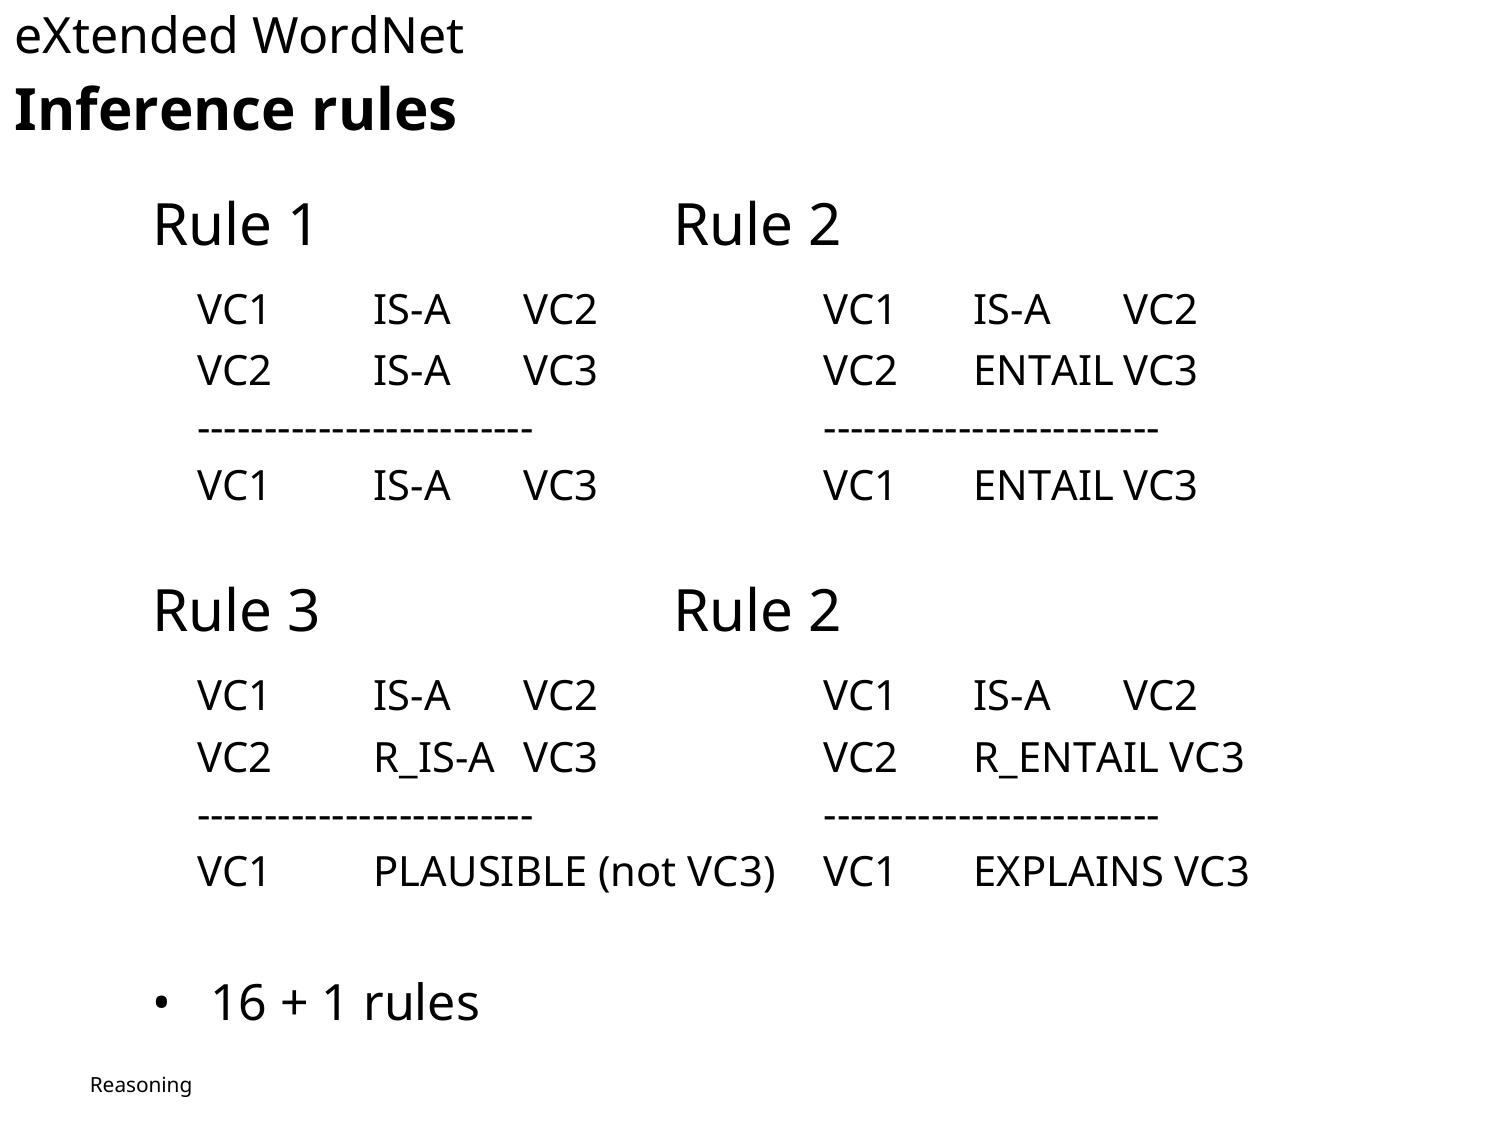

eXtended WordNet
Inference rules
# Rule 1			Rule 2
	VC1	IS-A	VC2		VC1	IS-A	VC2
	VC2	IS-A	VC3		VC2	ENTAIL	VC3
	-------------------------		-------------------------
	VC1	IS-A	VC3		VC1	ENTAIL	VC3
Rule 3			Rule 2
	VC1	IS-A	VC2		VC1	IS-A	VC2
	VC2	R_IS-A	VC3		VC2	R_ENTAIL VC3
	-------------------------		-------------------------
	VC1	PLAUSIBLE (not VC3)	VC1	EXPLAINS VC3
 16 + 1 rules